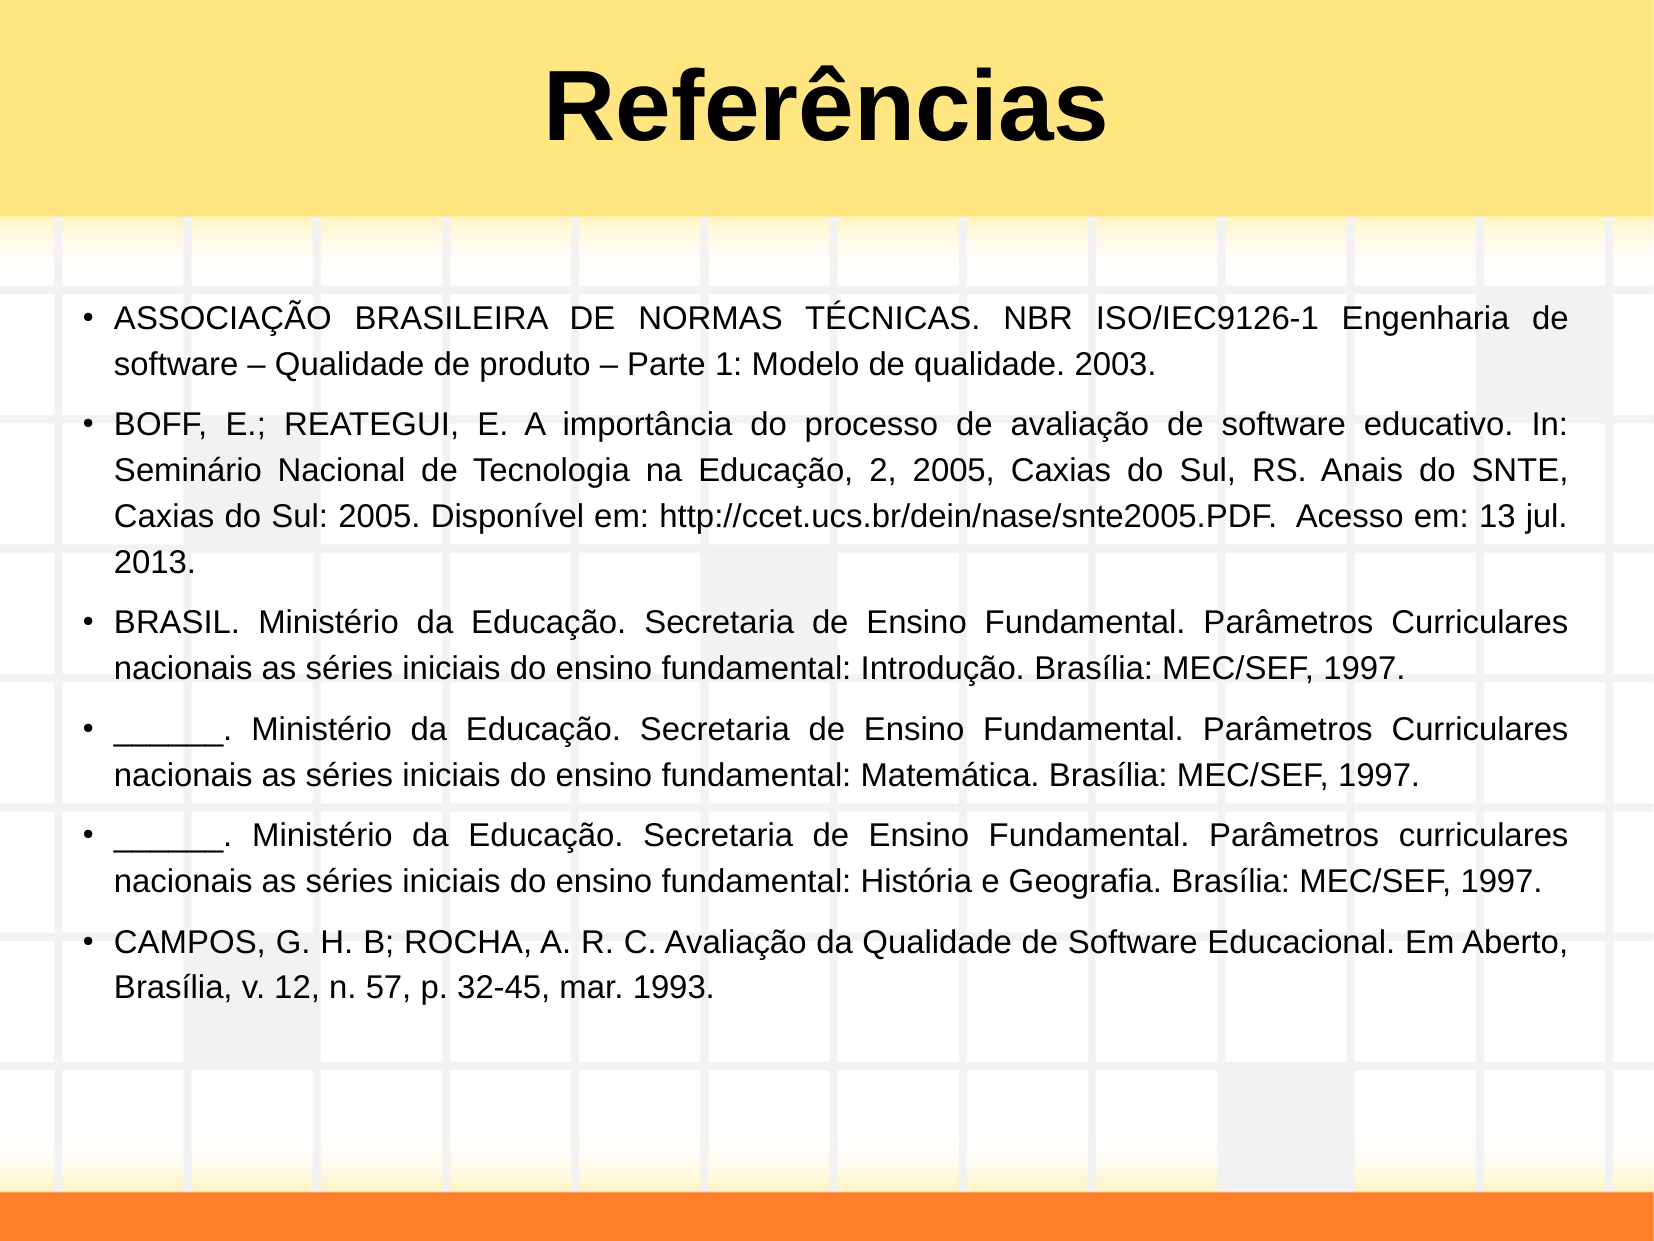

# Referências
ASSOCIAÇÃO BRASILEIRA DE NORMAS TÉCNICAS. NBR ISO/IEC9126-1 Engenharia de software – Qualidade de produto – Parte 1: Modelo de qualidade. 2003.
BOFF, E.; REATEGUI, E. A importância do processo de avaliação de software educativo. In: Seminário Nacional de Tecnologia na Educação, 2, 2005, Caxias do Sul, RS. Anais do SNTE, Caxias do Sul: 2005. Disponível em: http://ccet.ucs.br/dein/nase/snte2005.PDF. Acesso em: 13 jul. 2013.
BRASIL. Ministério da Educação. Secretaria de Ensino Fundamental. Parâmetros Curriculares nacionais as séries iniciais do ensino fundamental: Introdução. Brasília: MEC/SEF, 1997.
______. Ministério da Educação. Secretaria de Ensino Fundamental. Parâmetros Curriculares nacionais as séries iniciais do ensino fundamental: Matemática. Brasília: MEC/SEF, 1997.
______. Ministério da Educação. Secretaria de Ensino Fundamental. Parâmetros curriculares nacionais as séries iniciais do ensino fundamental: História e Geografia. Brasília: MEC/SEF, 1997.
CAMPOS, G. H. B; ROCHA, A. R. C. Avaliação da Qualidade de Software Educacional. Em Aberto, Brasília, v. 12, n. 57, p. 32-45, mar. 1993.